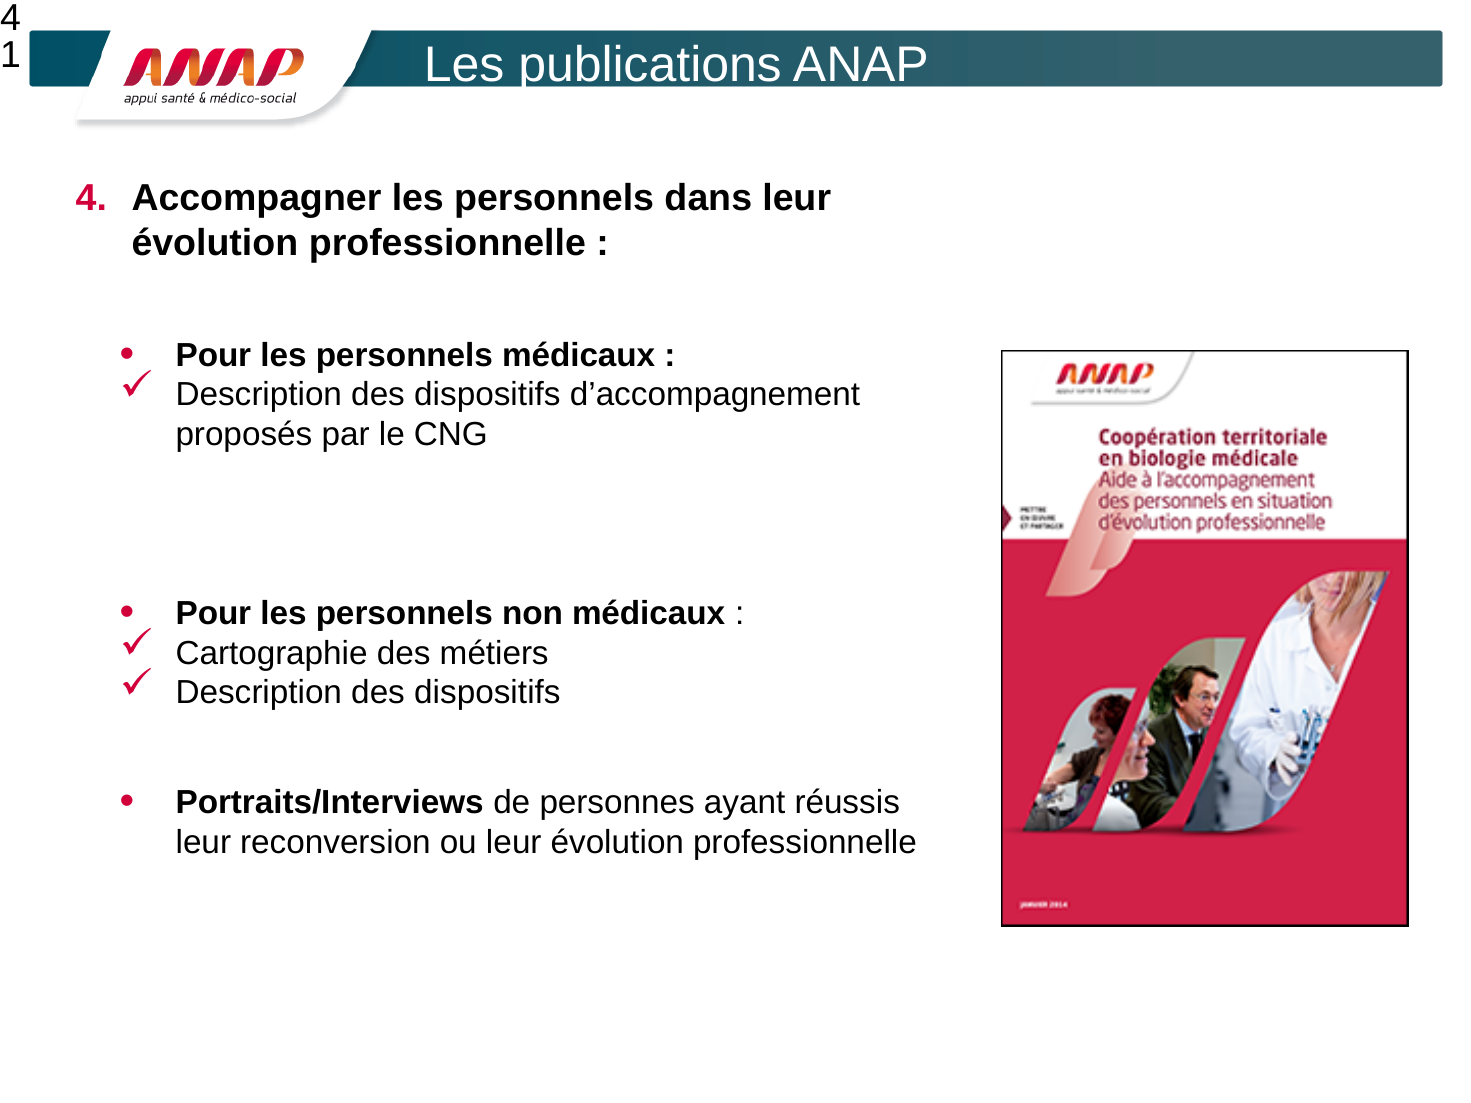

# Les publications ANAP
Accompagner les personnels dans leur évolution professionnelle :
Pour les personnels médicaux :
Description des dispositifs d’accompagnement proposés par le CNG
Pour les personnels non médicaux :
Cartographie des métiers
Description des dispositifs
Portraits/Interviews de personnes ayant réussis leur reconversion ou leur évolution professionnelle